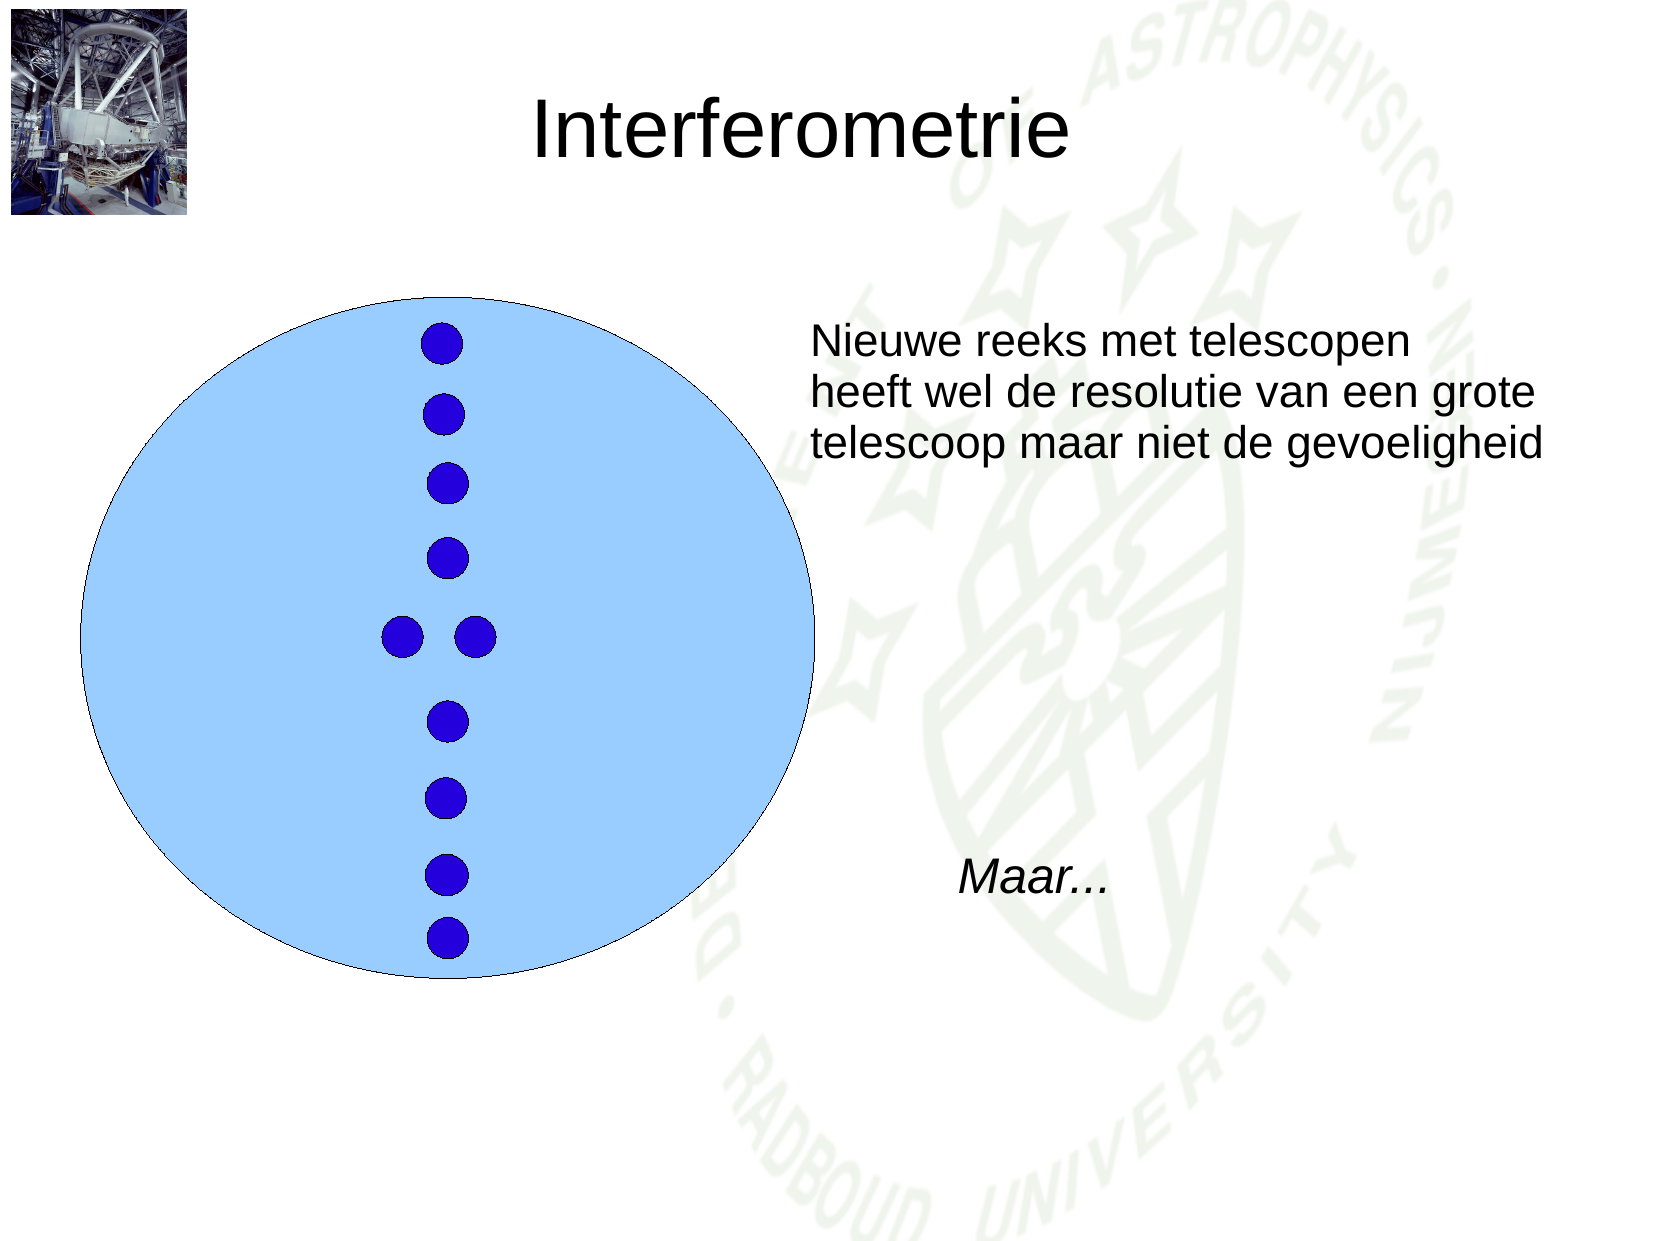

Interferometrie
Nieuwe reeks met telescopen
heeft wel de resolutie van een grote
telescoop maar niet de gevoeligheid
Maar...